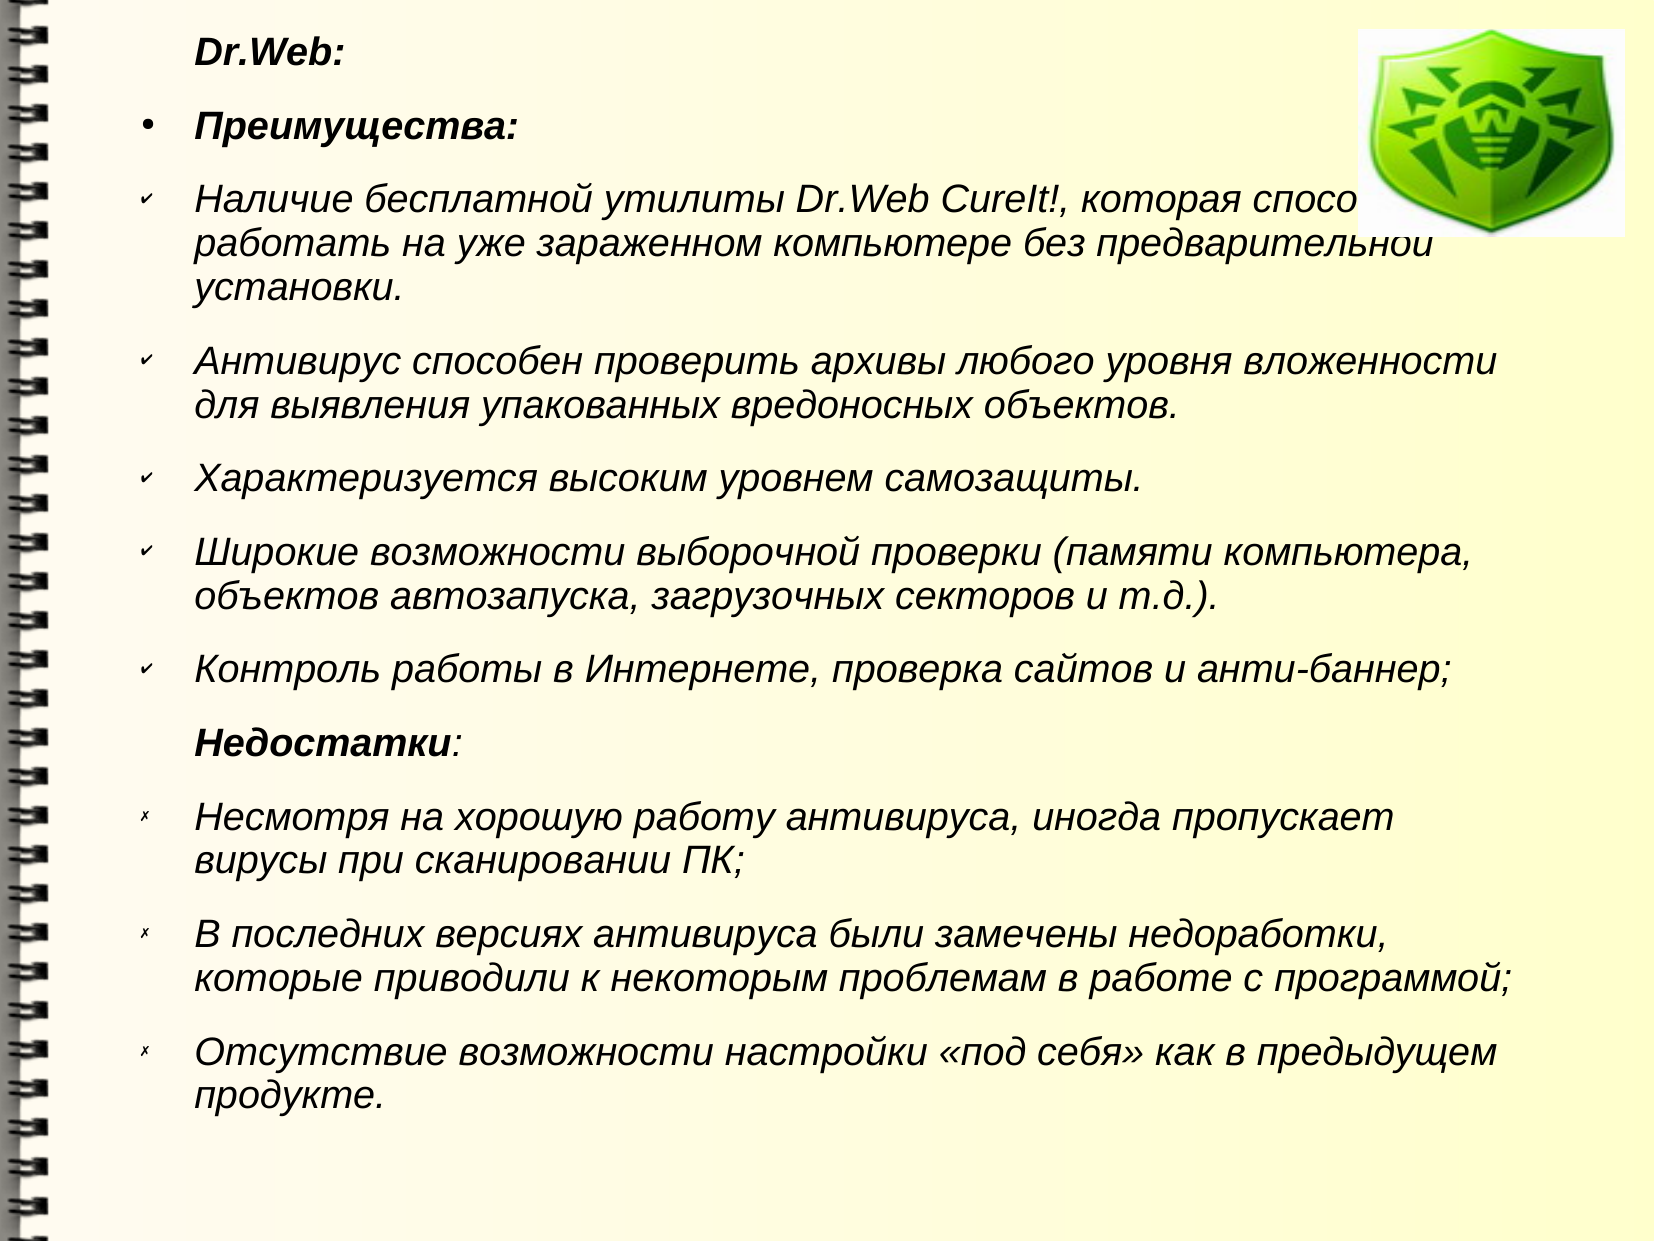

# Dr.Web:
Преимущества:
Наличие бесплатной утилиты Dr.Web CureIt!, которая способна работать на уже зараженном компьютере без предварительной установки.
Антивирус способен проверить архивы любого уровня вложенности для выявления упакованных вредоносных объектов.
Характеризуется высоким уровнем самозащиты.
Широкие возможности выборочной проверки (памяти компьютера, объектов автозапуска, загрузочных секторов и т.д.).
Контроль работы в Интернете, проверка сайтов и анти-баннер;
Недостатки:
Несмотря на хорошую работу антивируса, иногда пропускает вирусы при сканировании ПК;
В последних версиях антивируса были замечены недоработки, которые приводили к некоторым проблемам в работе с программой;
Отсутствие возможности настройки «под себя» как в предыдущем продукте.